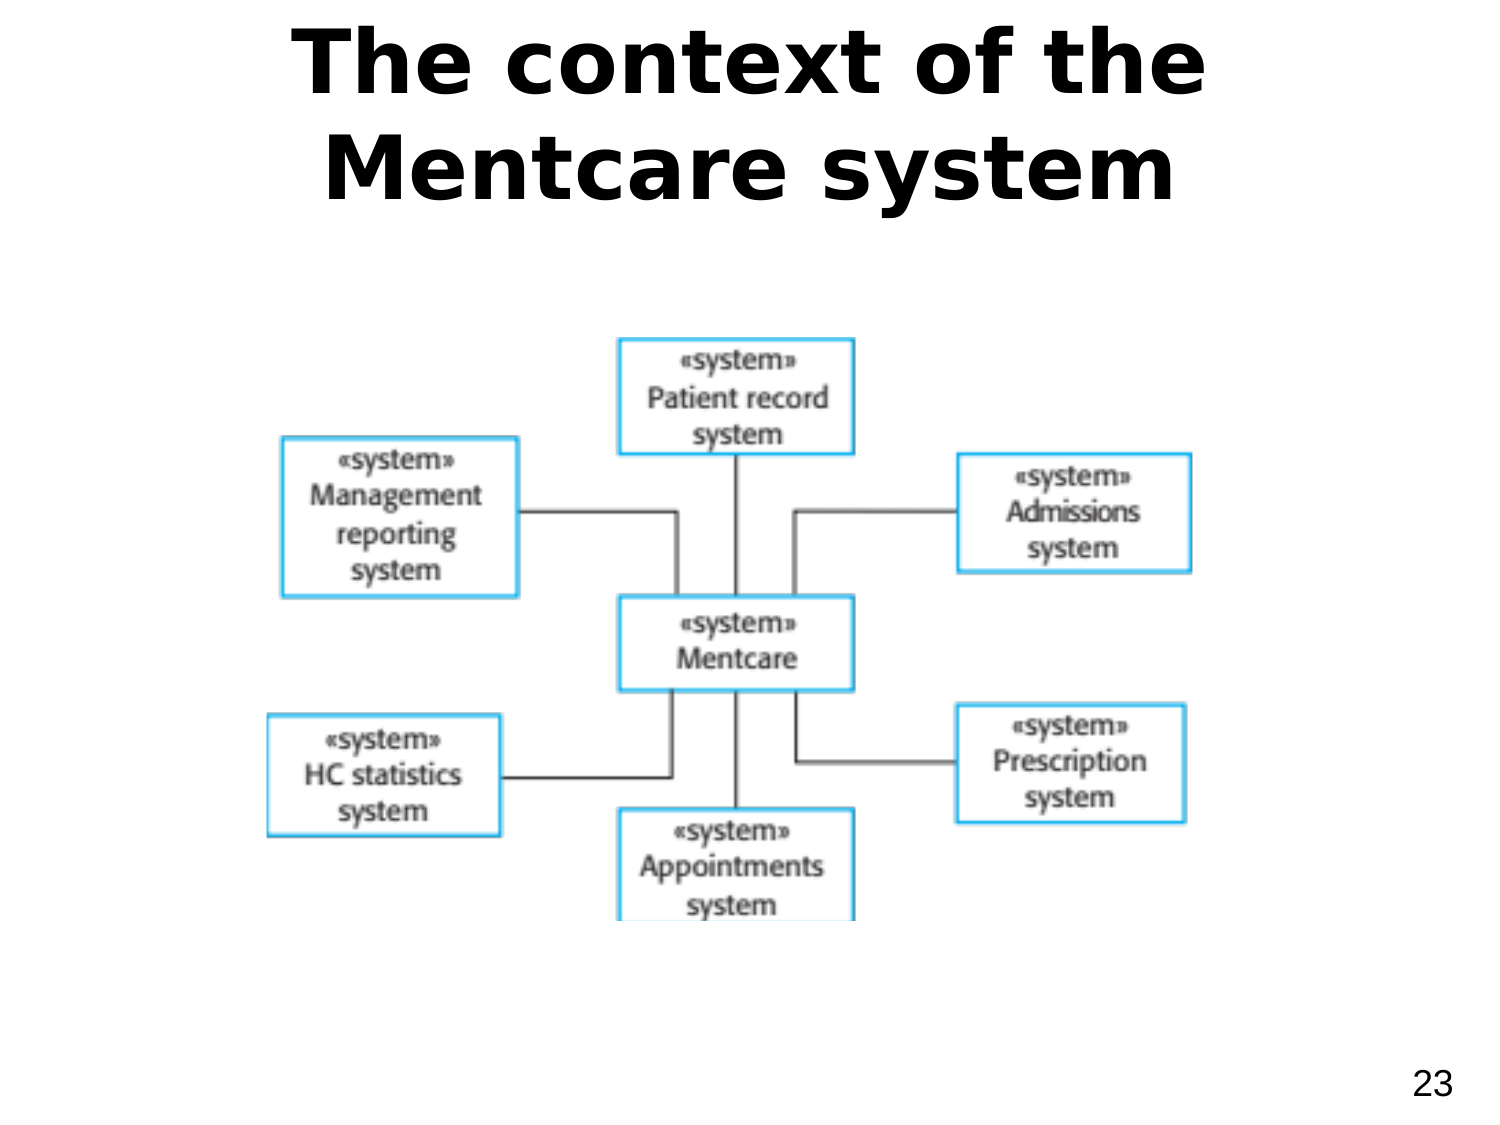

# The context of the Mentcare system